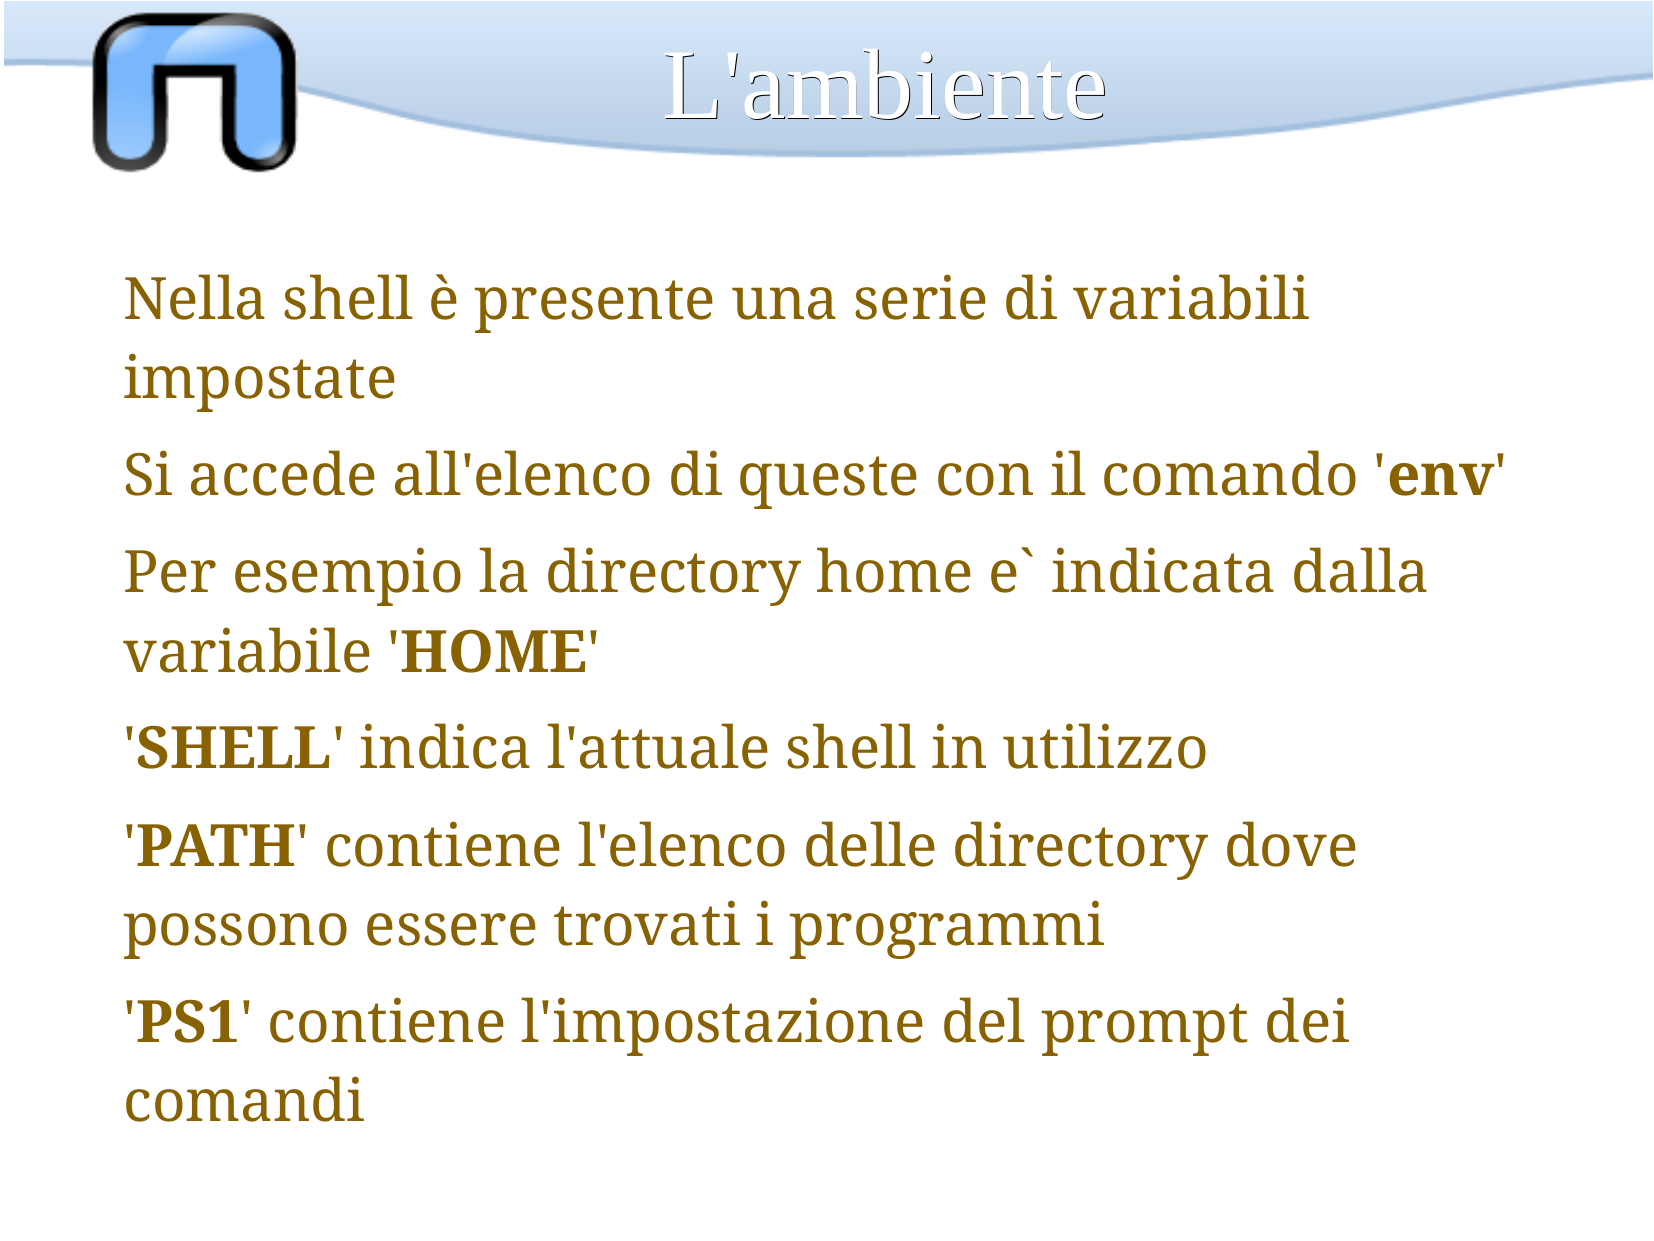

L'ambiente
# Nella shell è presente una serie di variabili impostate
Si accede all'elenco di queste con il comando 'env'
Per esempio la directory home e` indicata dalla variabile 'HOME'
'SHELL' indica l'attuale shell in utilizzo
'PATH' contiene l'elenco delle directory dove possono essere trovati i programmi
'PS1' contiene l'impostazione del prompt dei comandi